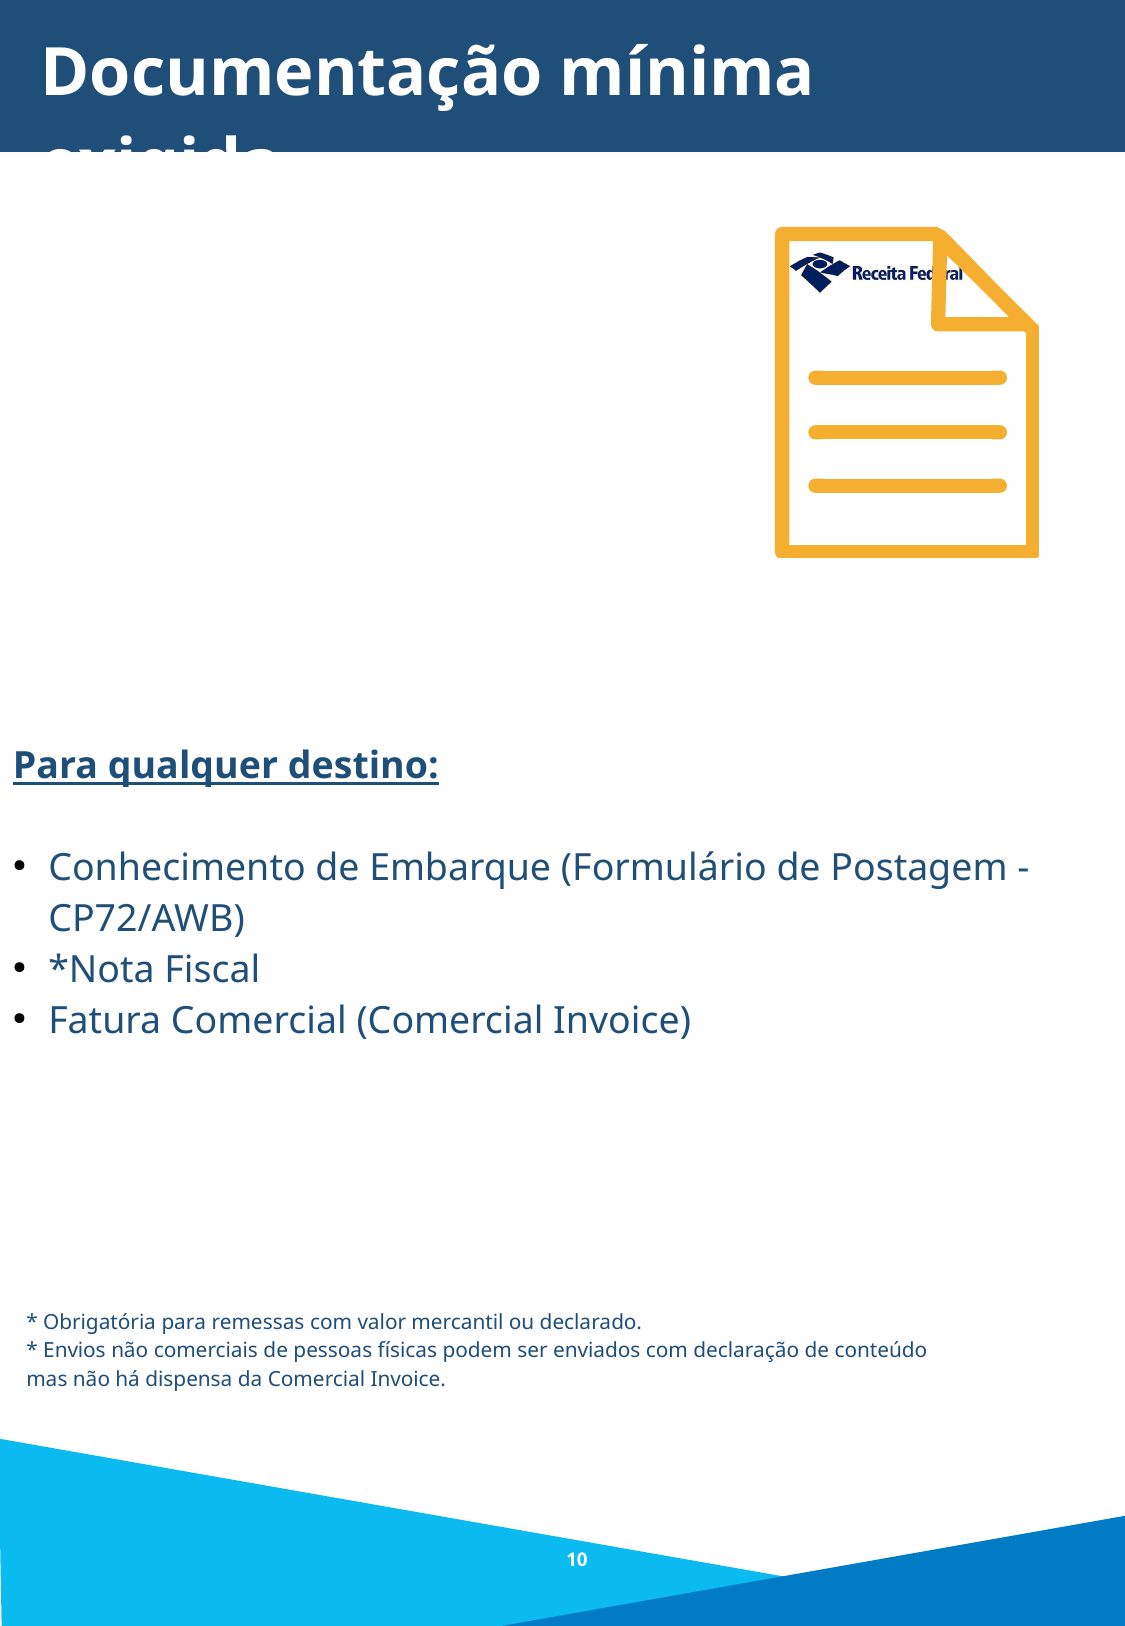

Documentação mínima exigida
Para qualquer destino:
Conhecimento de Embarque (Formulário de Postagem -CP72/AWB)
*Nota Fiscal
Fatura Comercial (Comercial Invoice)
* Obrigatória para remessas com valor mercantil ou declarado.
* Envios não comerciais de pessoas físicas podem ser enviados com declaração de conteúdo mas não há dispensa da Comercial Invoice.